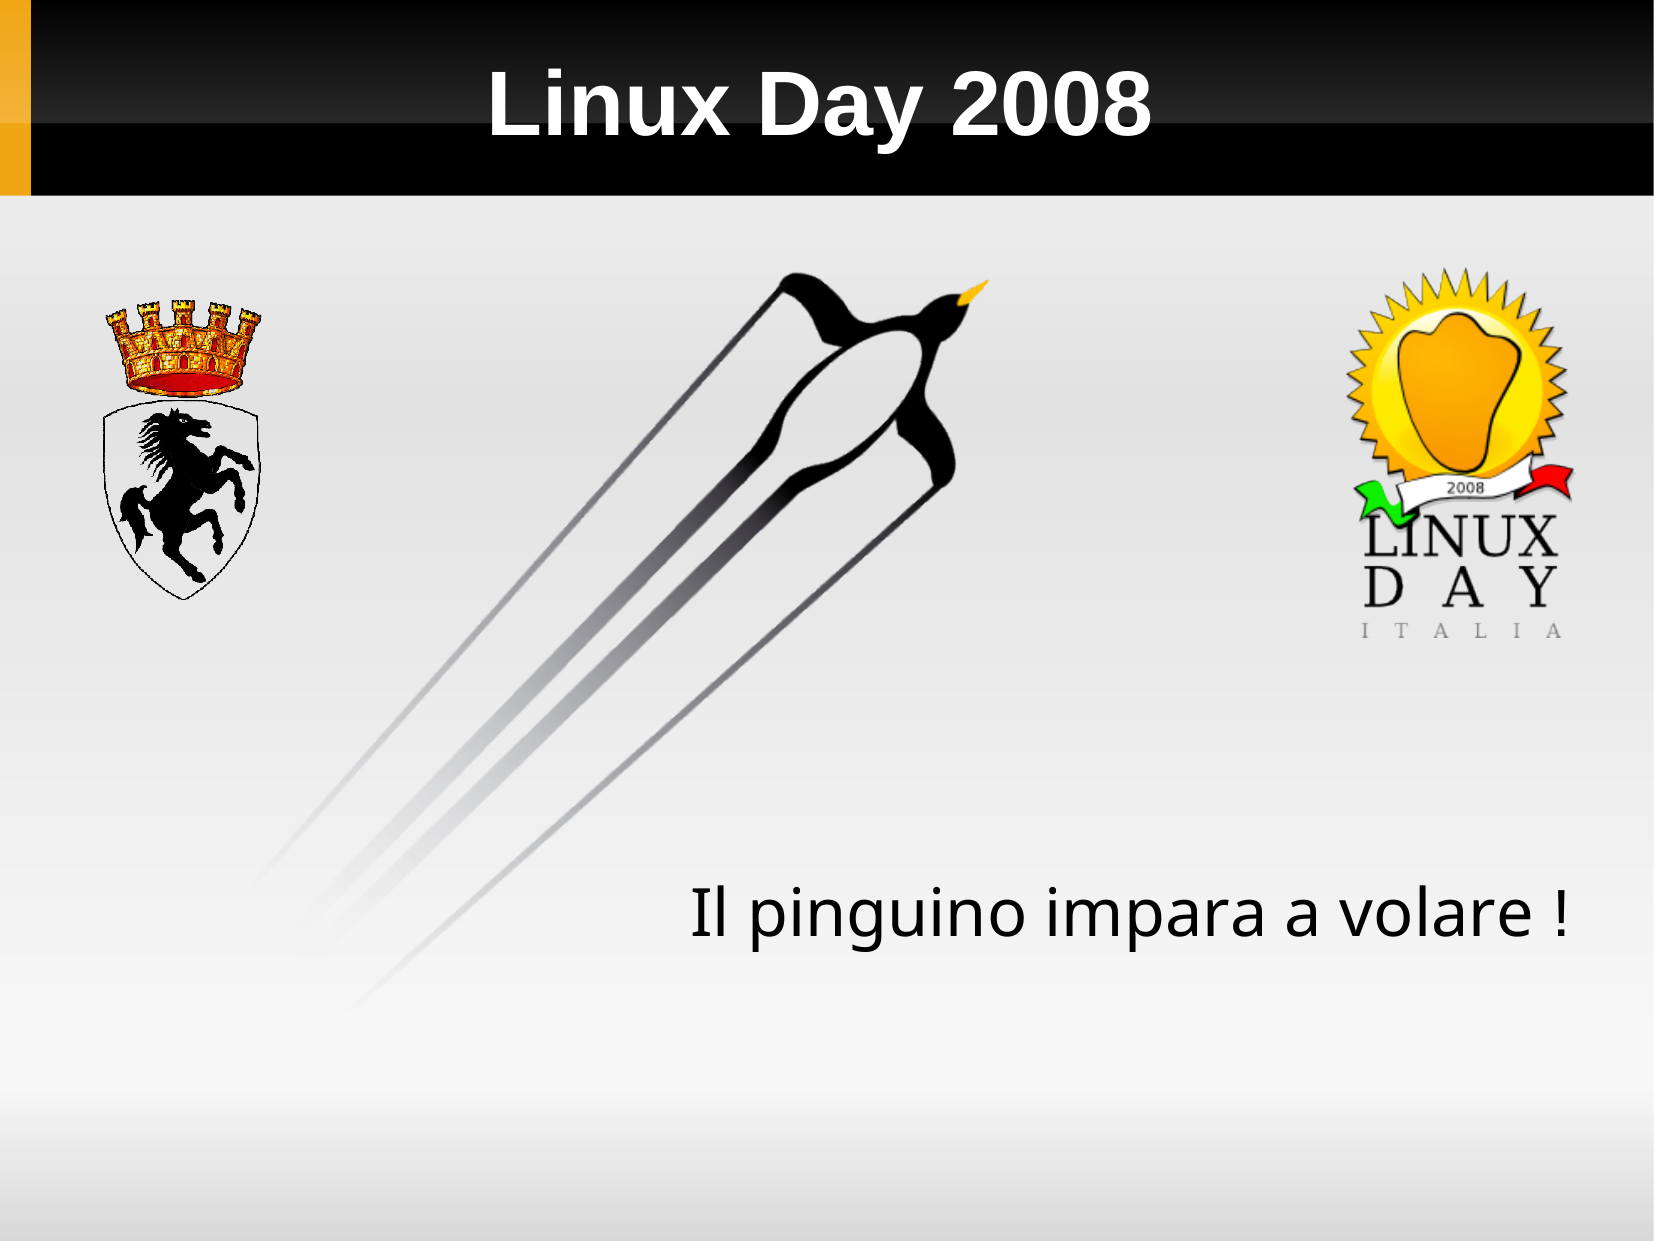

# Linux Day 2008
Il pinguino impara a volare !